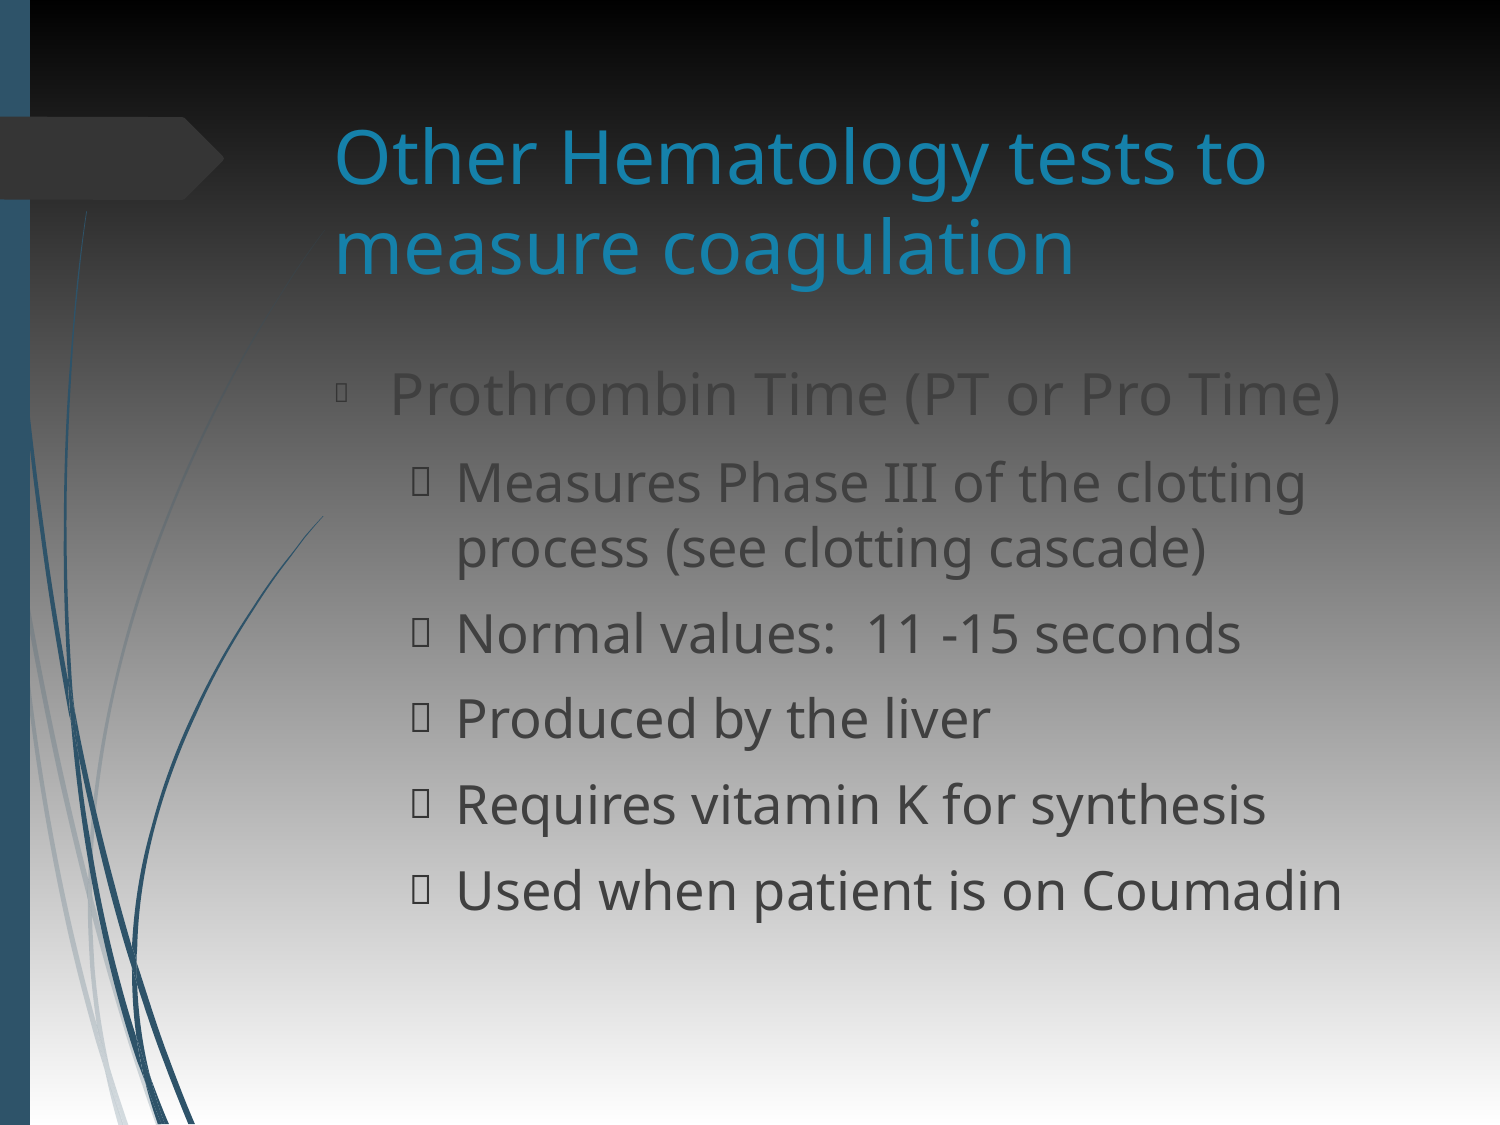

# Other Hematology tests to measure coagulation
Prothrombin Time (PT or Pro Time)
Measures Phase III of the clotting process (see clotting cascade)
Normal values: 11 -15 seconds
Produced by the liver
Requires vitamin K for synthesis
Used when patient is on Coumadin